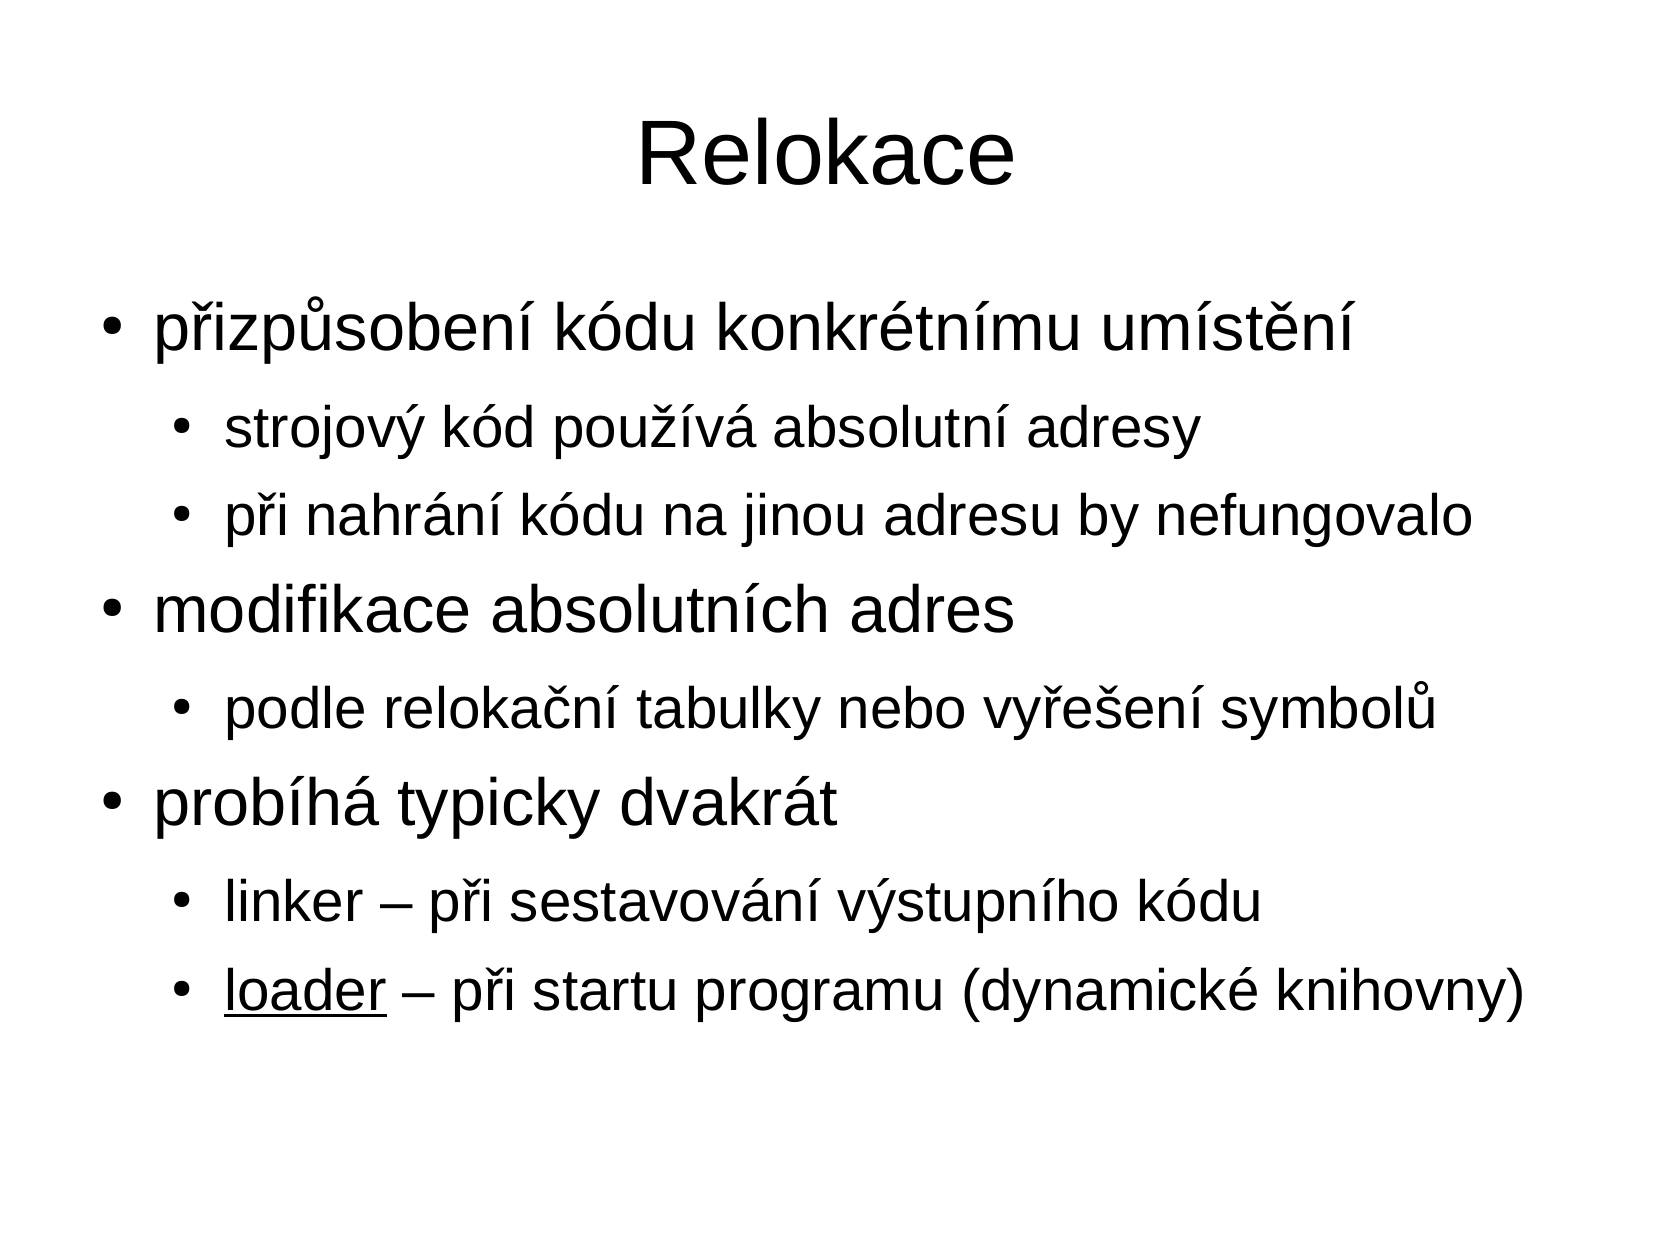

# Relokace
přizpůsobení kódu konkrétnímu umístění
strojový kód používá absolutní adresy
při nahrání kódu na jinou adresu by nefungovalo
modifikace absolutních adres
podle relokační tabulky nebo vyřešení symbolů
probíhá typicky dvakrát
linker – při sestavování výstupního kódu
loader – při startu programu (dynamické knihovny)